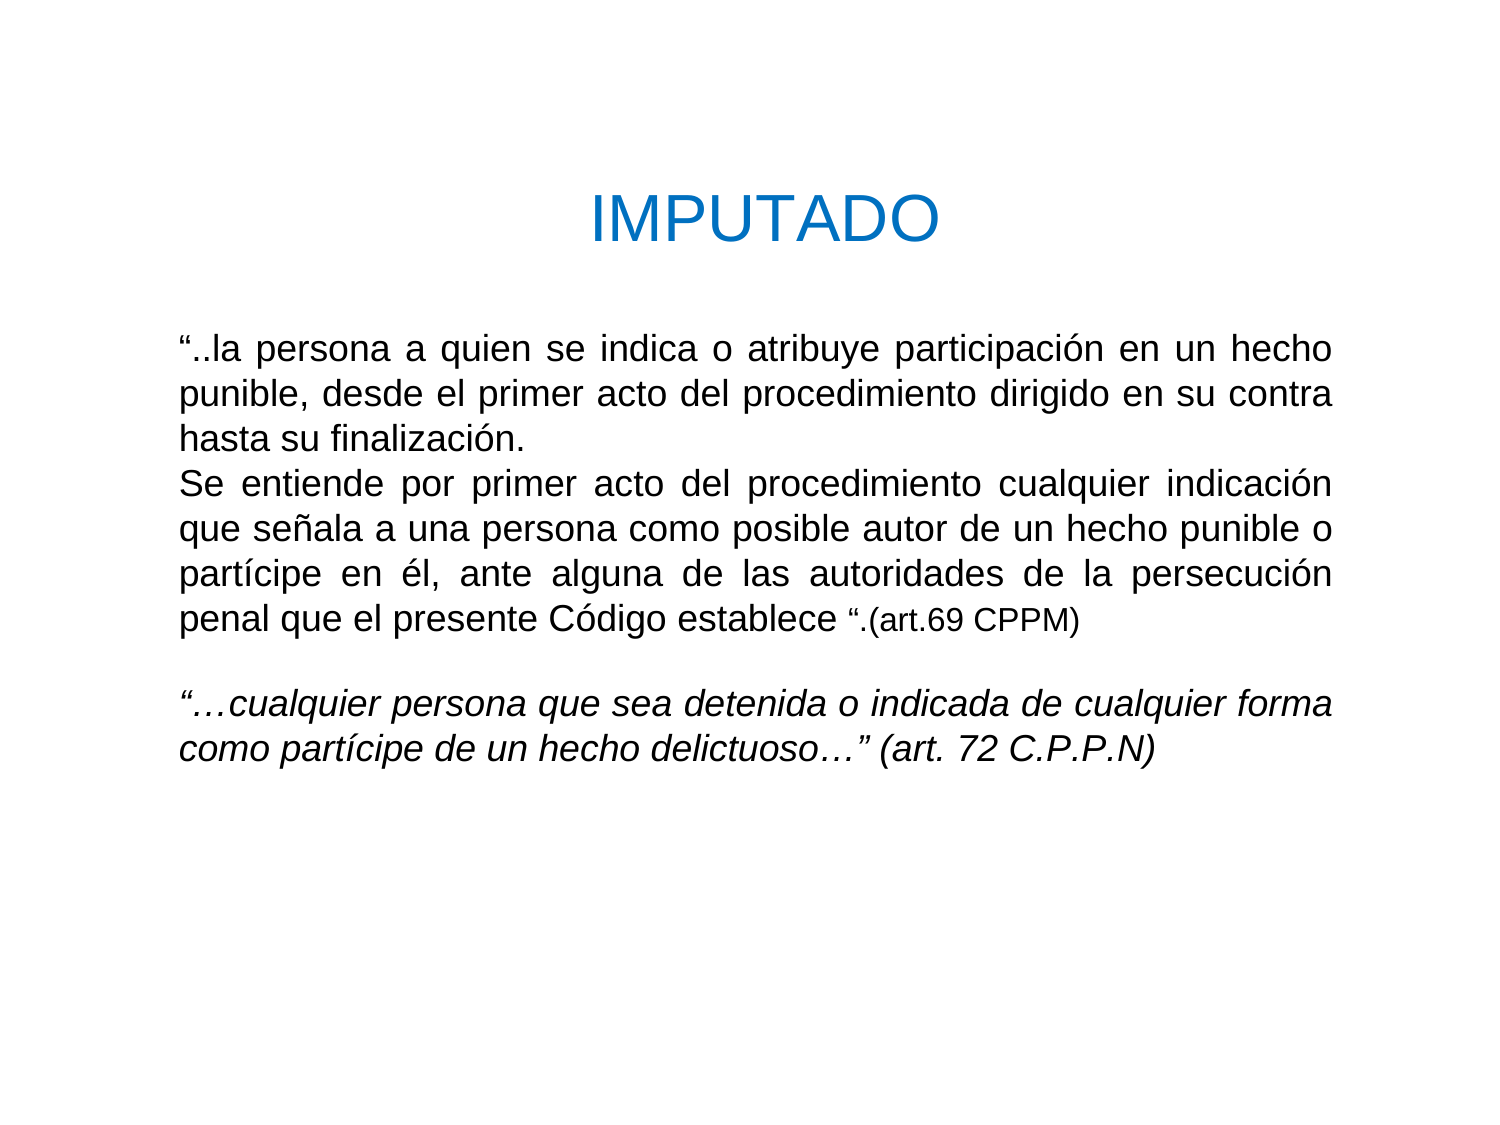

# IMPUTADO
“..la persona a quien se indica o atribuye participación en un hecho punible, desde el primer acto del procedimiento dirigido en su contra hasta su finalización.
Se entiende por primer acto del procedimiento cualquier indicación que señala a una persona como posible autor de un hecho punible o partícipe en él, ante alguna de las autoridades de la persecución penal que el presente Código establece “.(art.69 CPPM)
“…cualquier persona que sea detenida o indicada de cualquier forma como partícipe de un hecho delictuoso…” (art. 72 C.P.P.N)